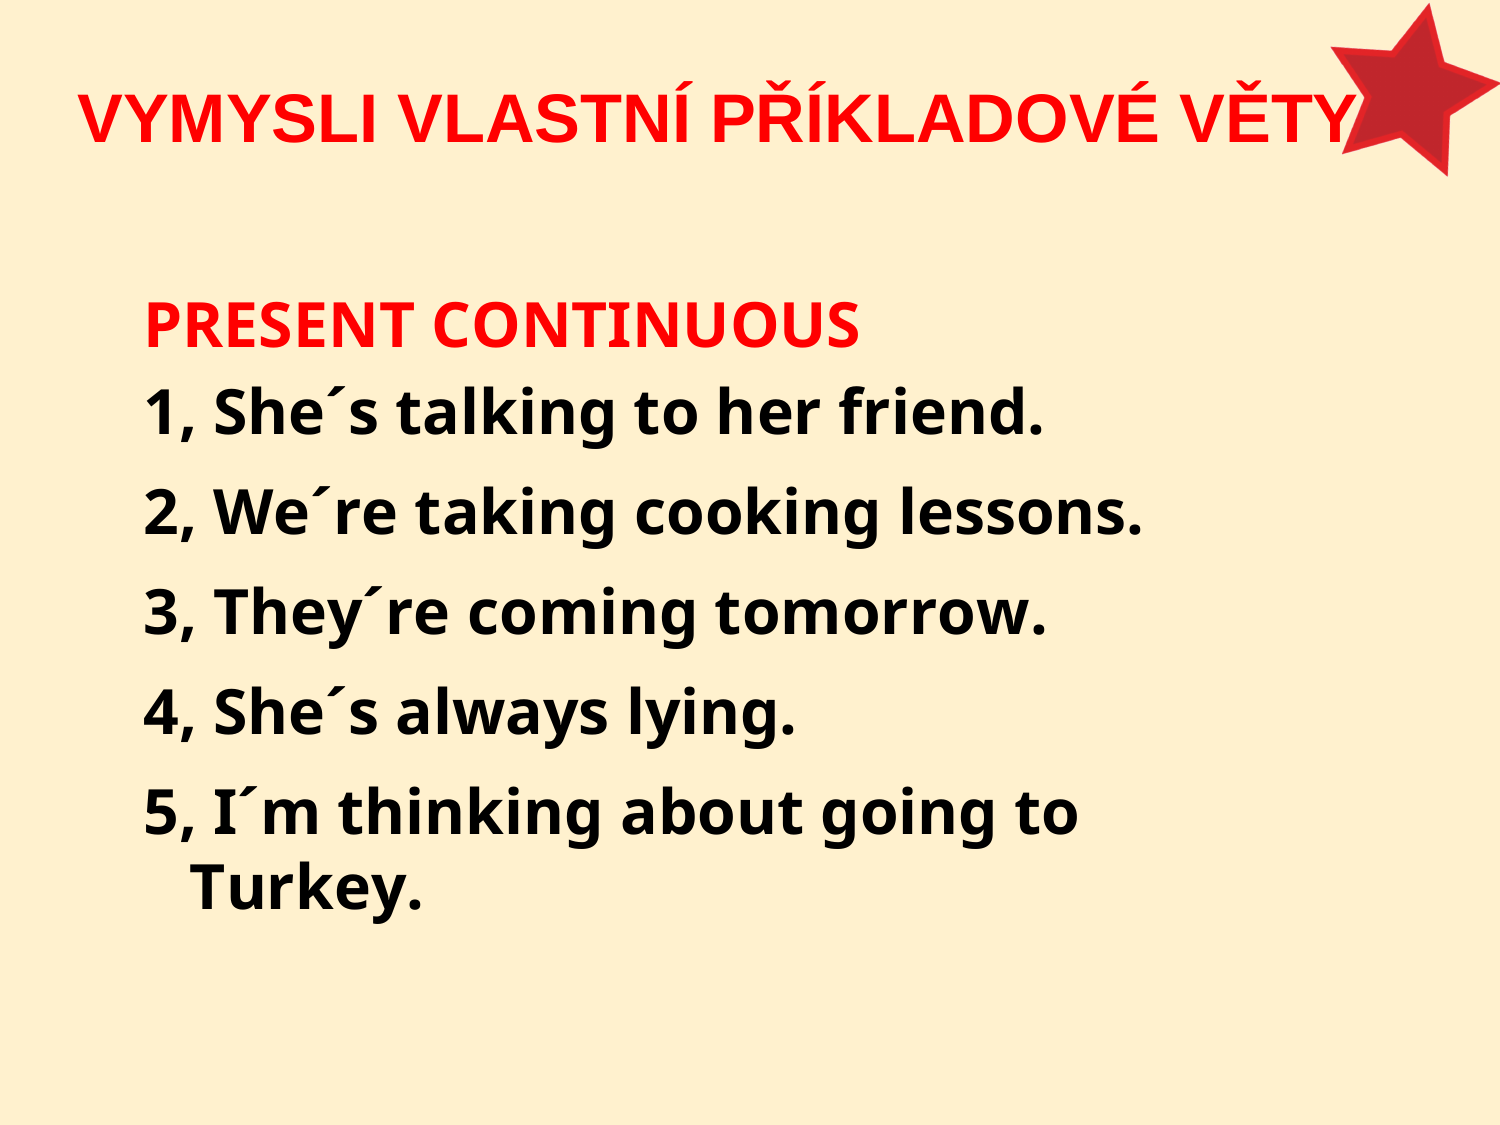

VYMYSLI VLASTNÍ PŘÍKLADOVÉ VĚTY
PRESENT CONTINUOUS
1, She´s talking to her friend.
2, We´re taking cooking lessons.
3, They´re coming tomorrow.
4, She´s always lying.
5, I´m thinking about going to Turkey.